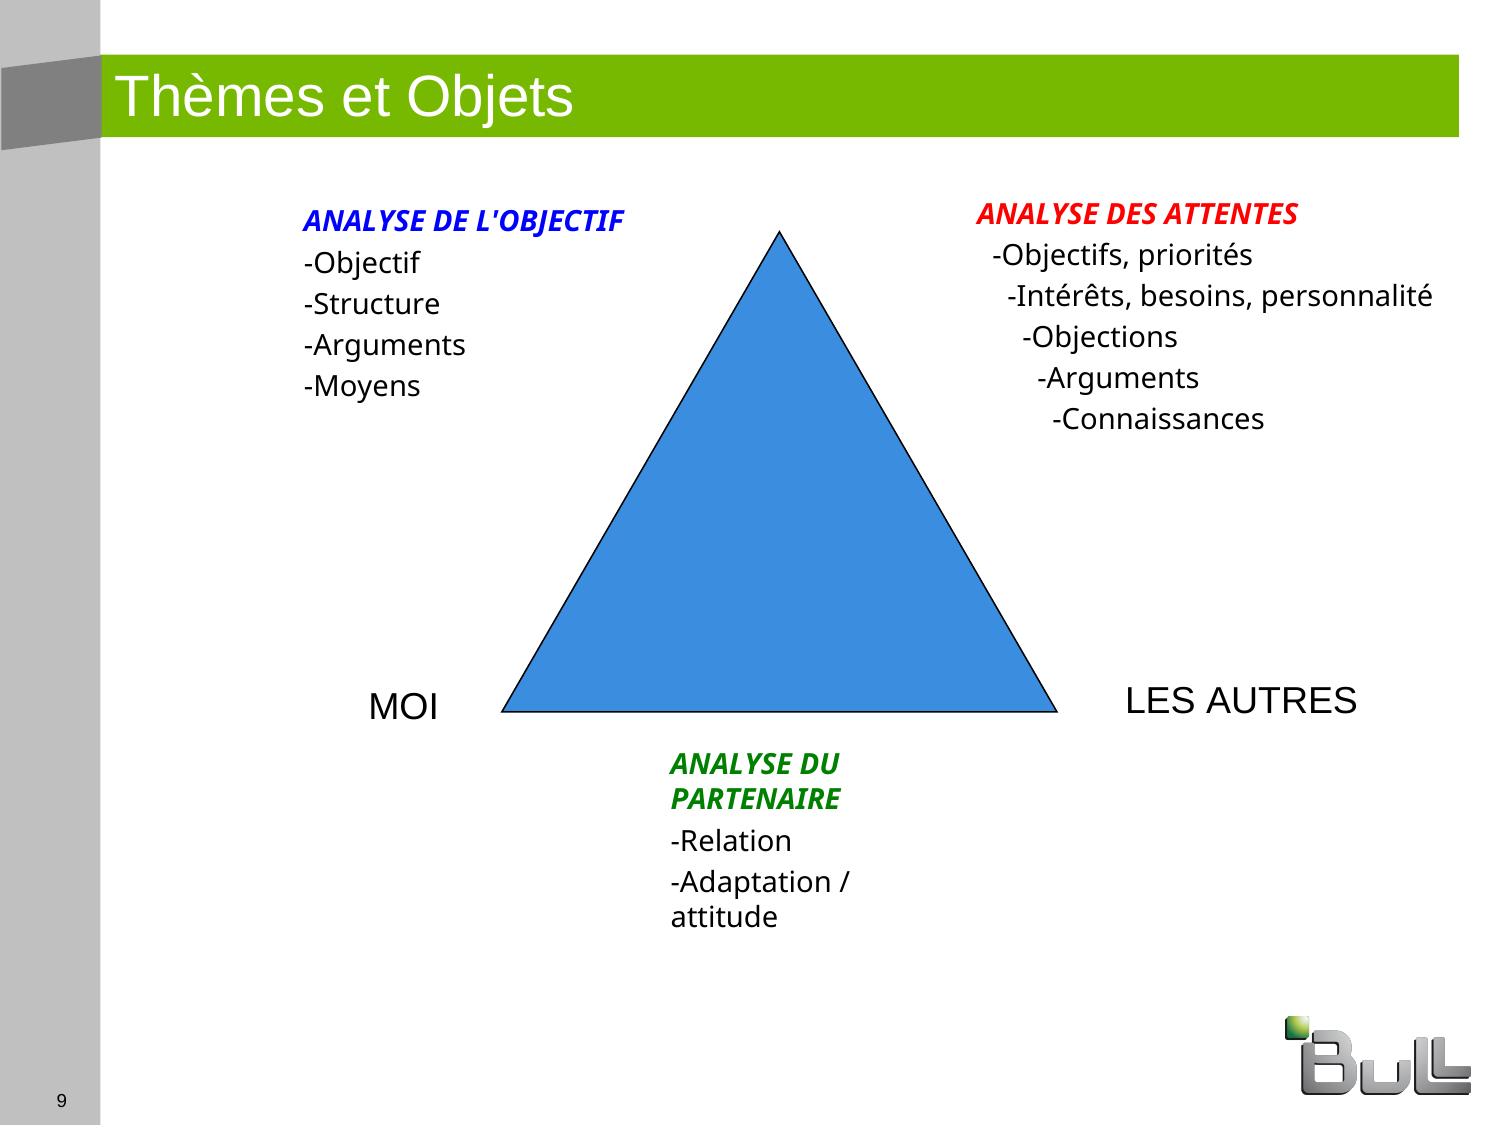

# Thèmes et Objets
ANALYSE DES ATTENTES
 -Objectifs, priorités
 -Intérêts, besoins, personnalité
 -Objections
 -Arguments
 -Connaissances
ANALYSE DE L'OBJECTIF
-Objectif
-Structure
-Arguments
-Moyens
LES AUTRES
MOI
ANALYSE DU PARTENAIRE
-Relation
-Adaptation / attitude